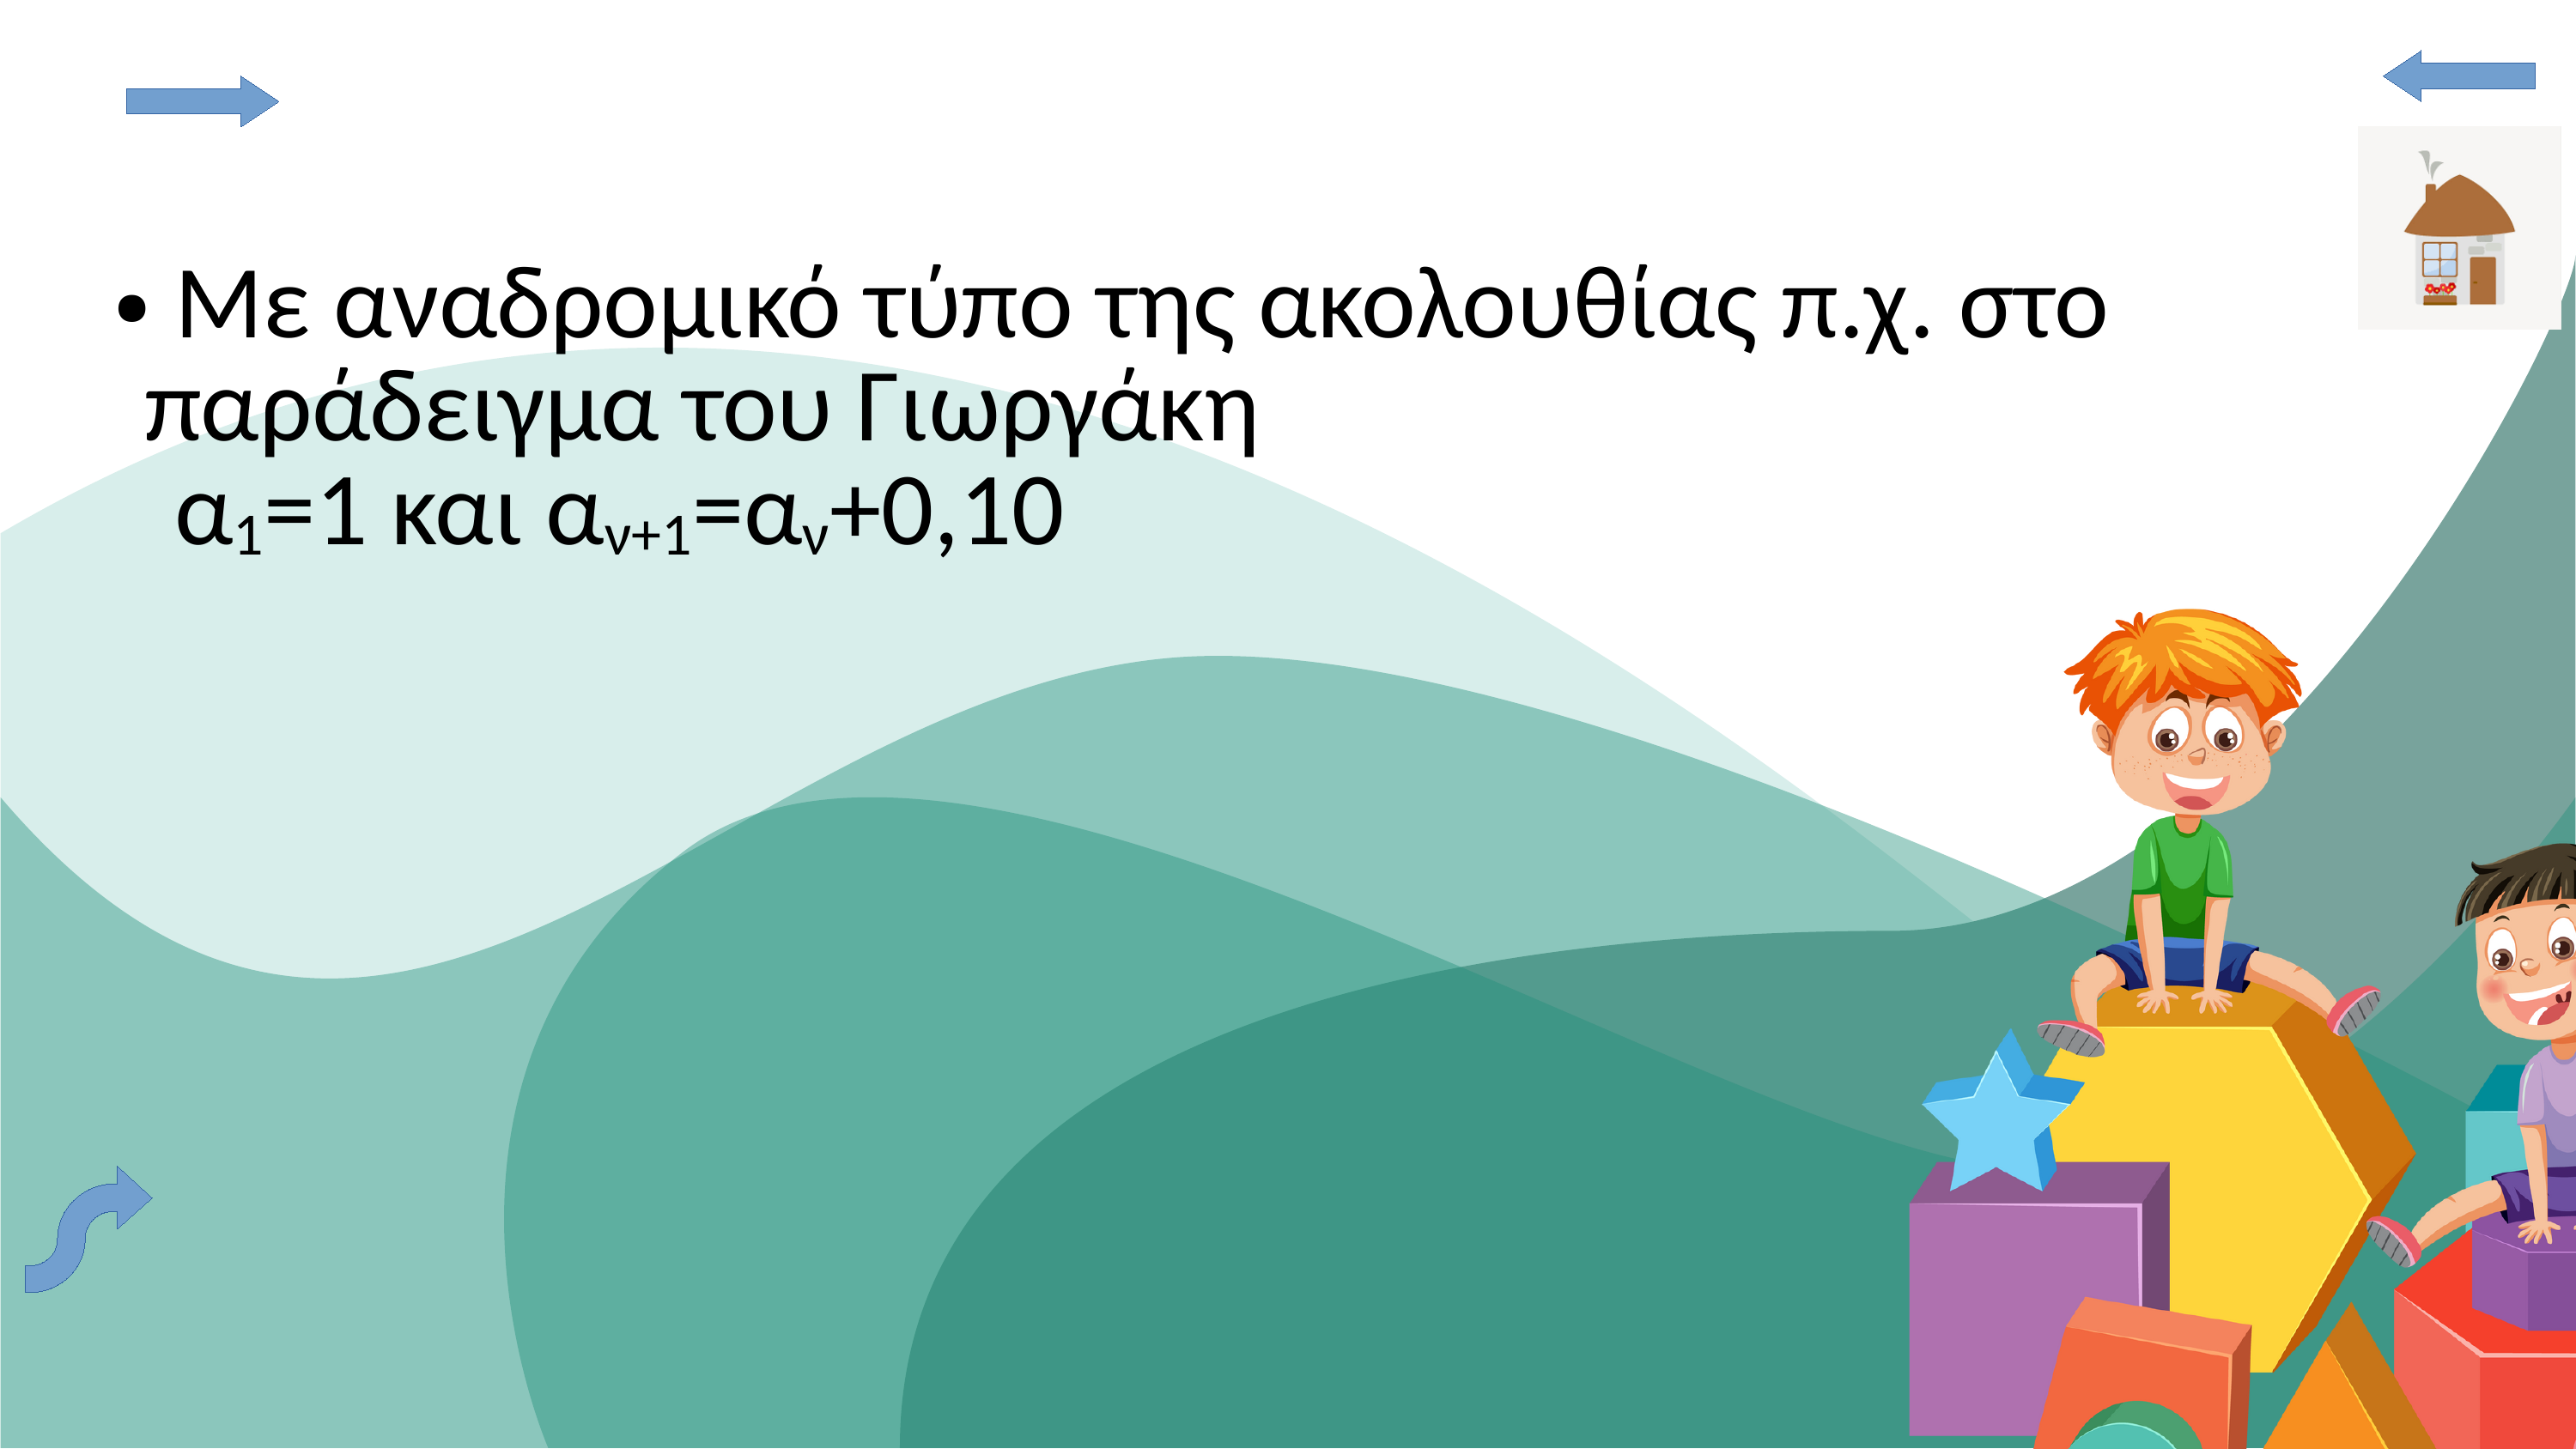

Με αναδρομικό τύπο της ακολουθίας π.χ. στο παράδειγμα του Γιωργάκη
 α1=1 και αν+1=αν+0,10